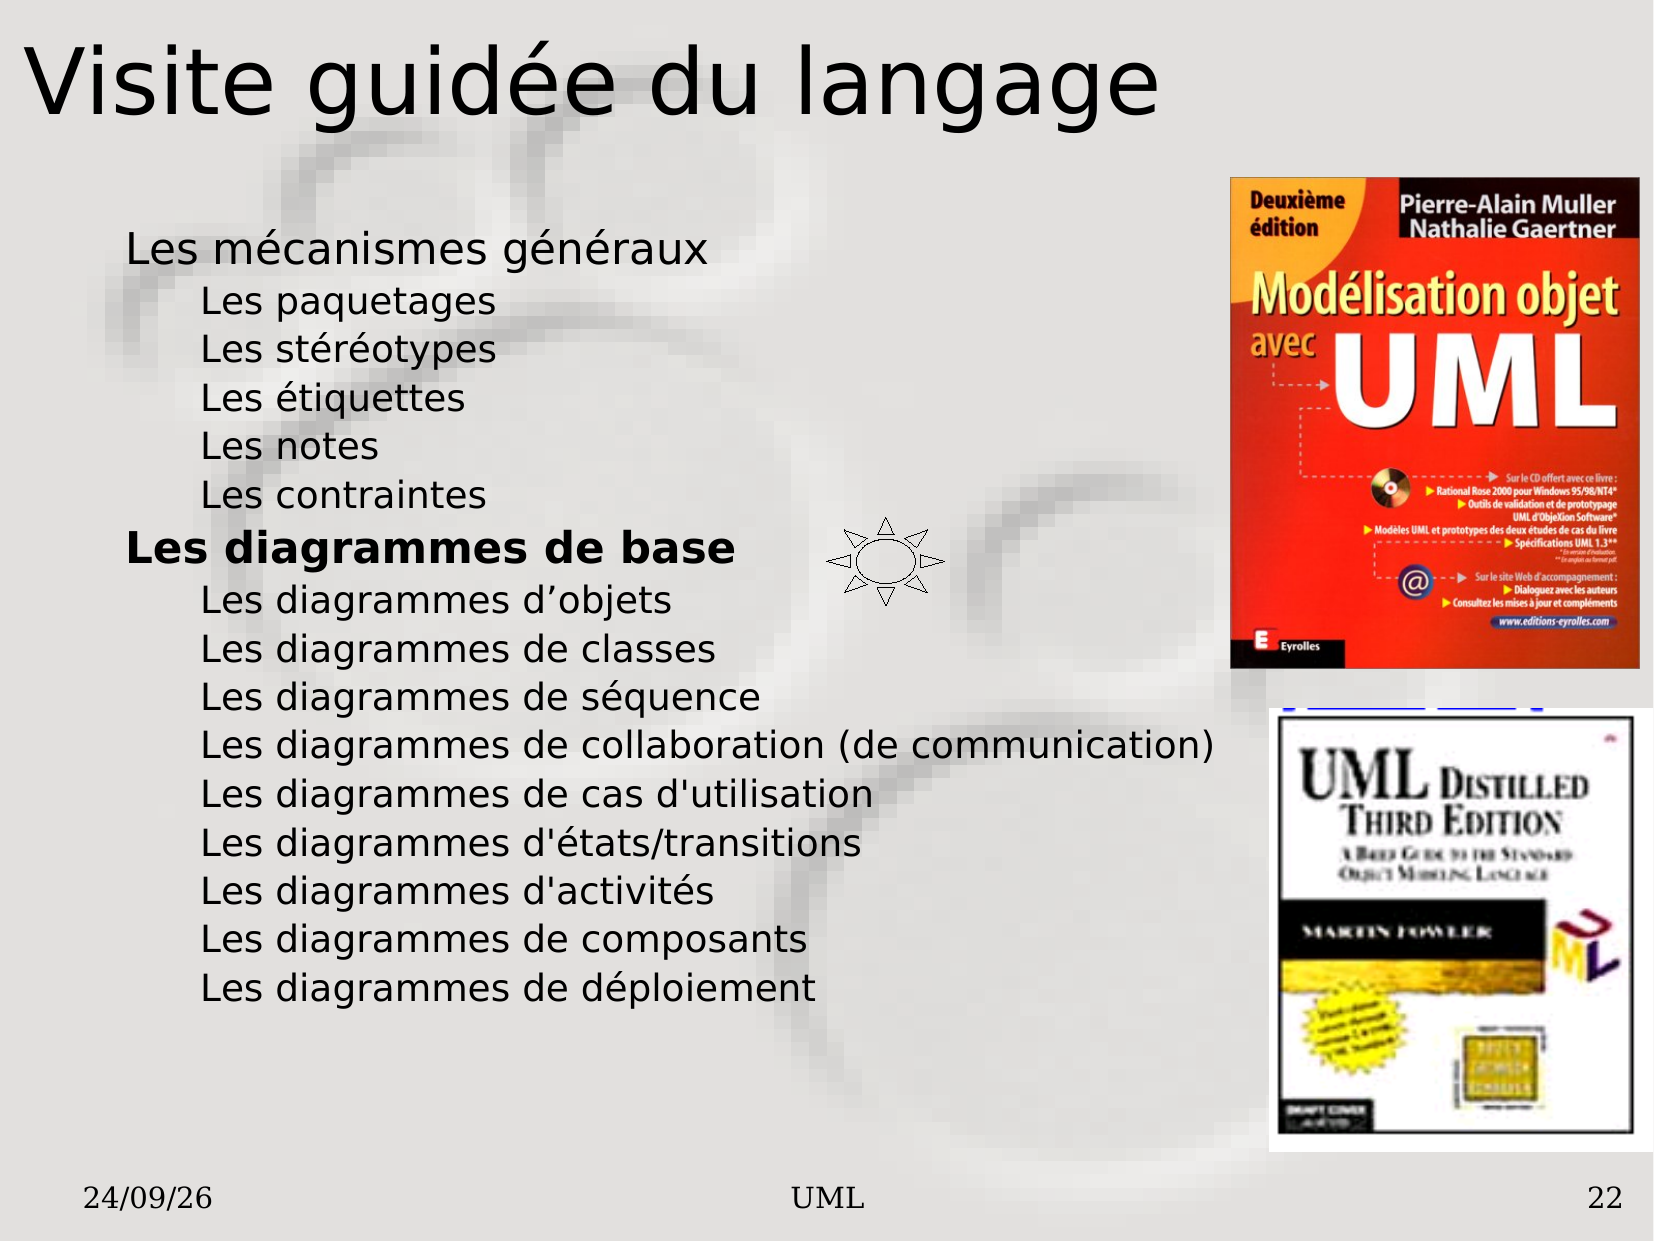

# Visite guidée du langage
Les mécanismes généraux
Les paquetages
Les stéréotypes
Les étiquettes
Les notes
Les contraintes
Les diagrammes de base
Les diagrammes d’objets
Les diagrammes de classes
Les diagrammes de séquence
Les diagrammes de collaboration (de communication)
Les diagrammes de cas d'utilisation
Les diagrammes d'états/transitions
Les diagrammes d'activités
Les diagrammes de composants
Les diagrammes de déploiement
UML
22